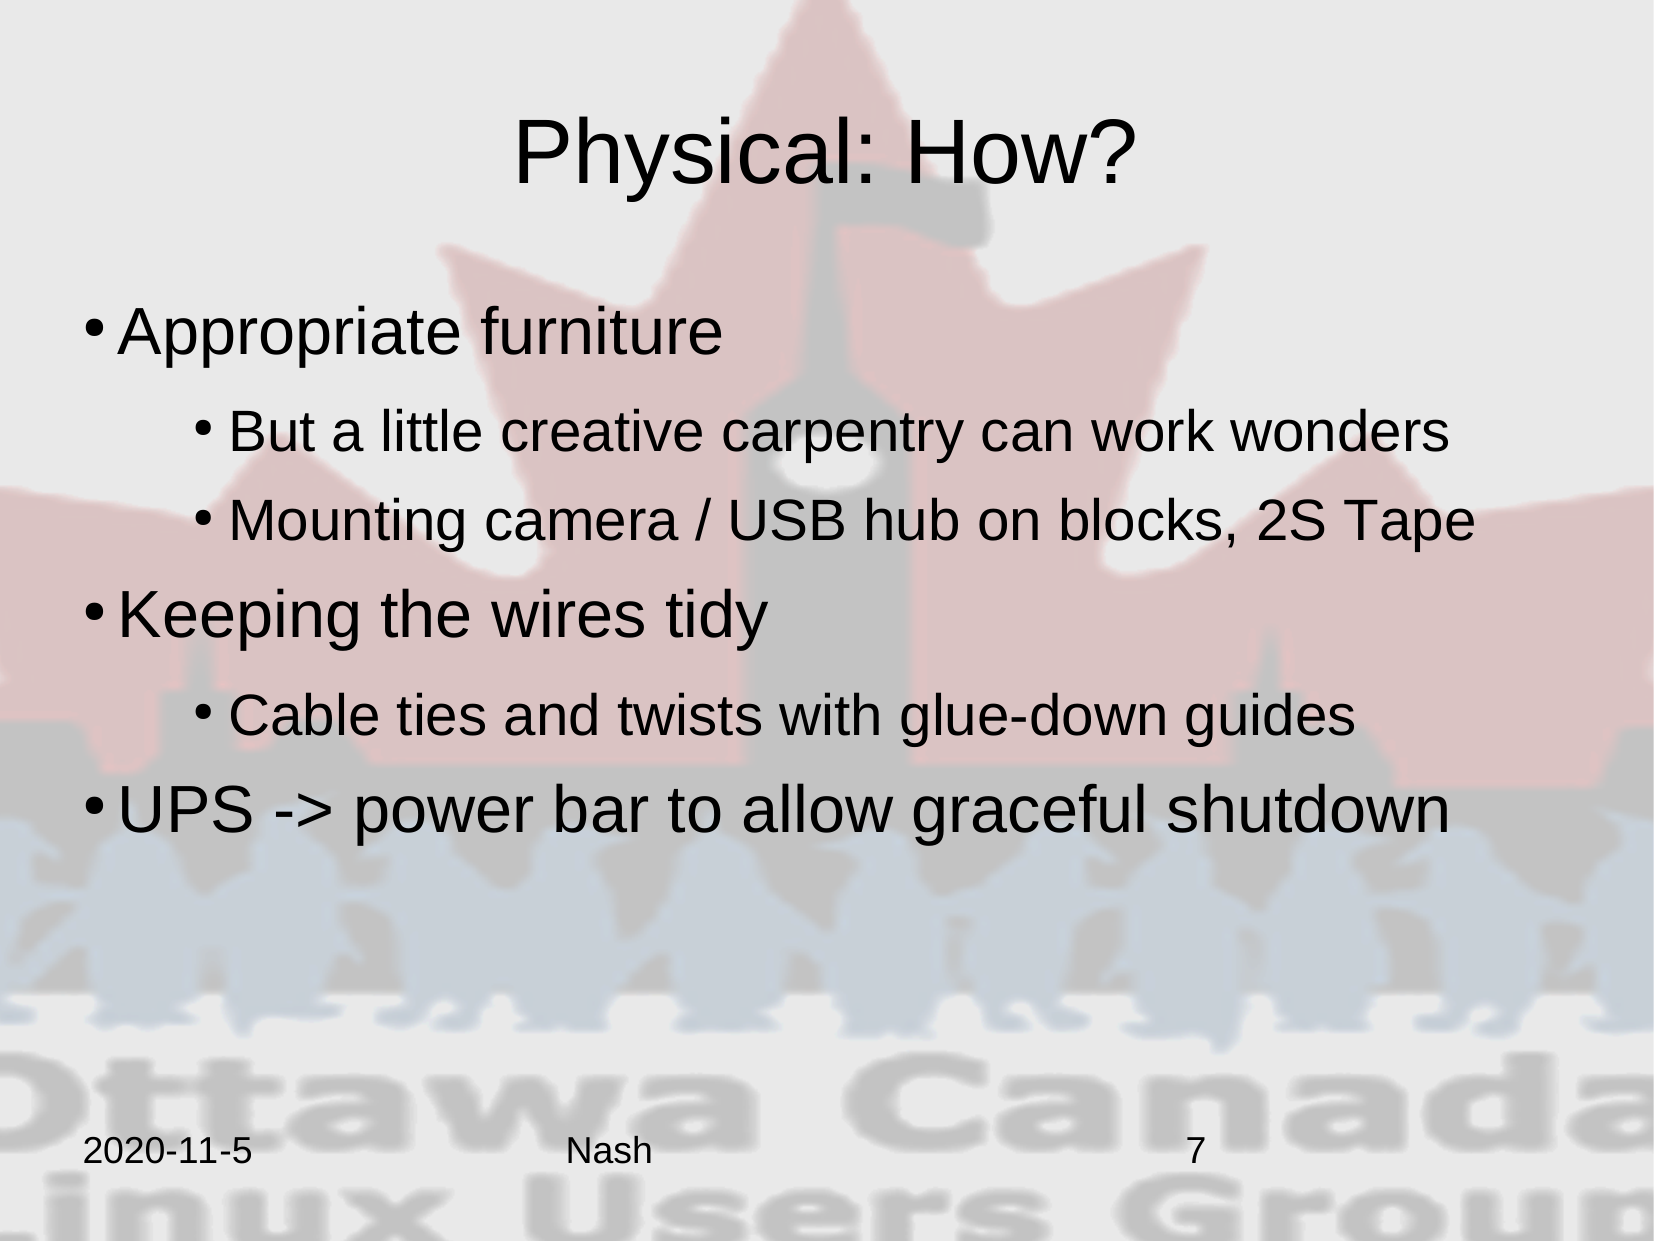

# Physical: How?
Appropriate furniture
But a little creative carpentry can work wonders
Mounting camera / USB hub on blocks, 2S Tape
Keeping the wires tidy
Cable ties and twists with glue-down guides
UPS -> power bar to allow graceful shutdown
7